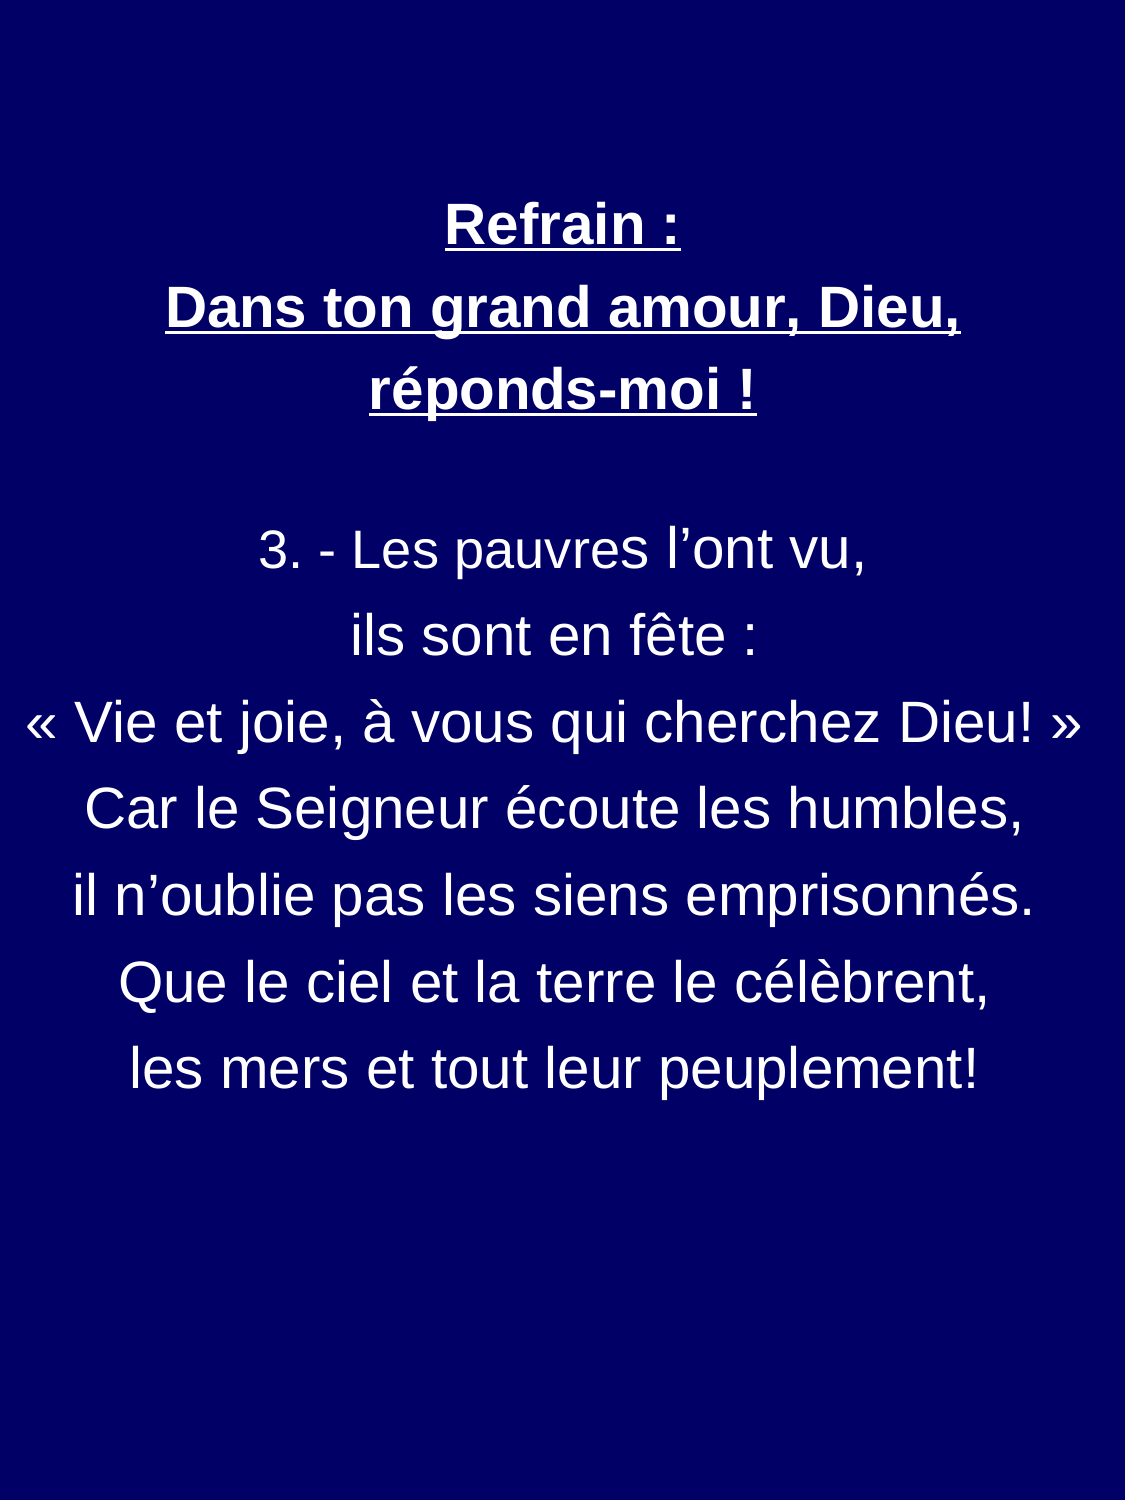

Refrain :
Dans ton grand amour, Dieu,
réponds-moi !
3. - Les pauvres l’ont vu,
ils sont en fête :
« Vie et joie, à vous qui cherchez Dieu! »
Car le Seigneur écoute les humbles,
il n’oublie pas les siens emprisonnés.
Que le ciel et la terre le célèbrent,
les mers et tout leur peuplement!